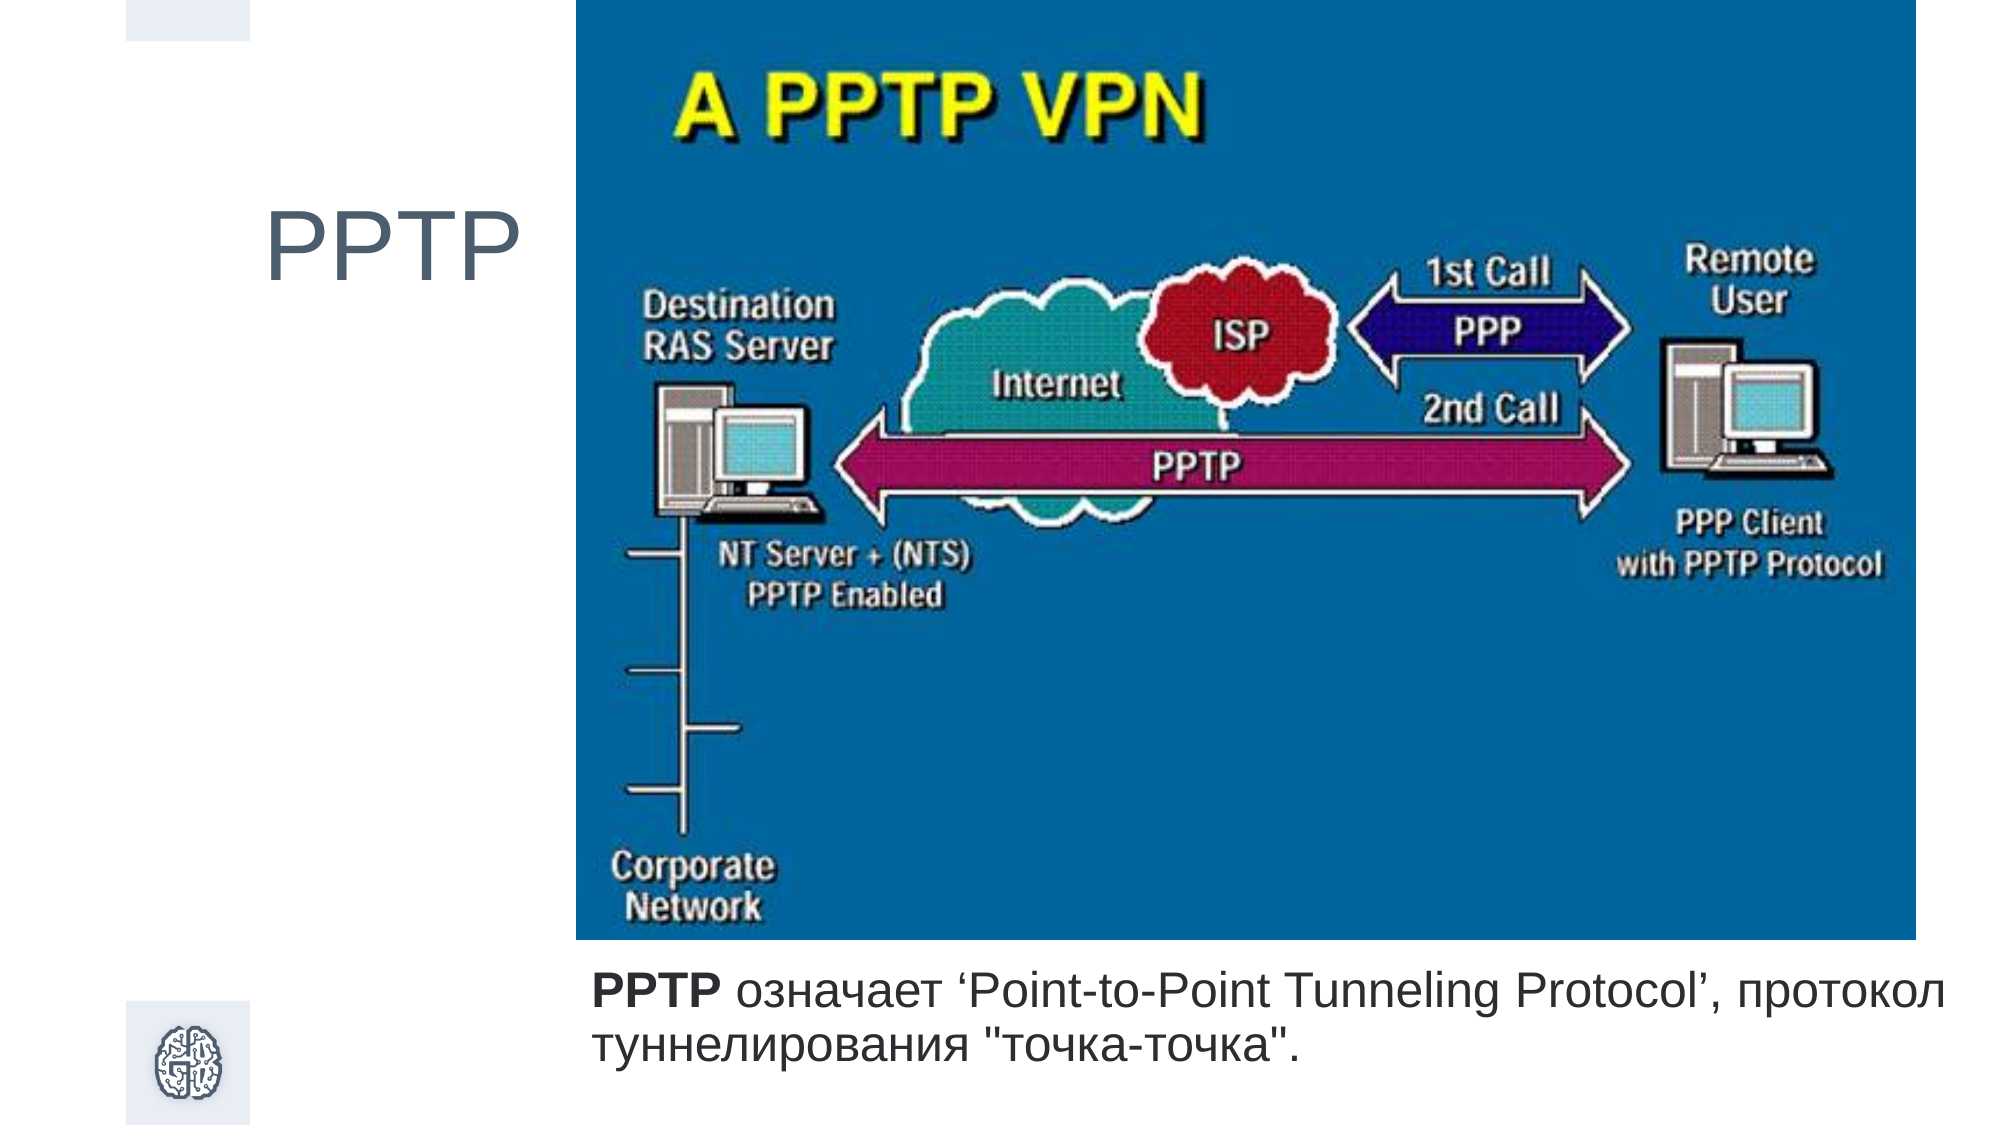

# PPTP
PPTP означает ‘Point-to-Point Tunneling Protocol’, протокол туннелирования "точка-точка".